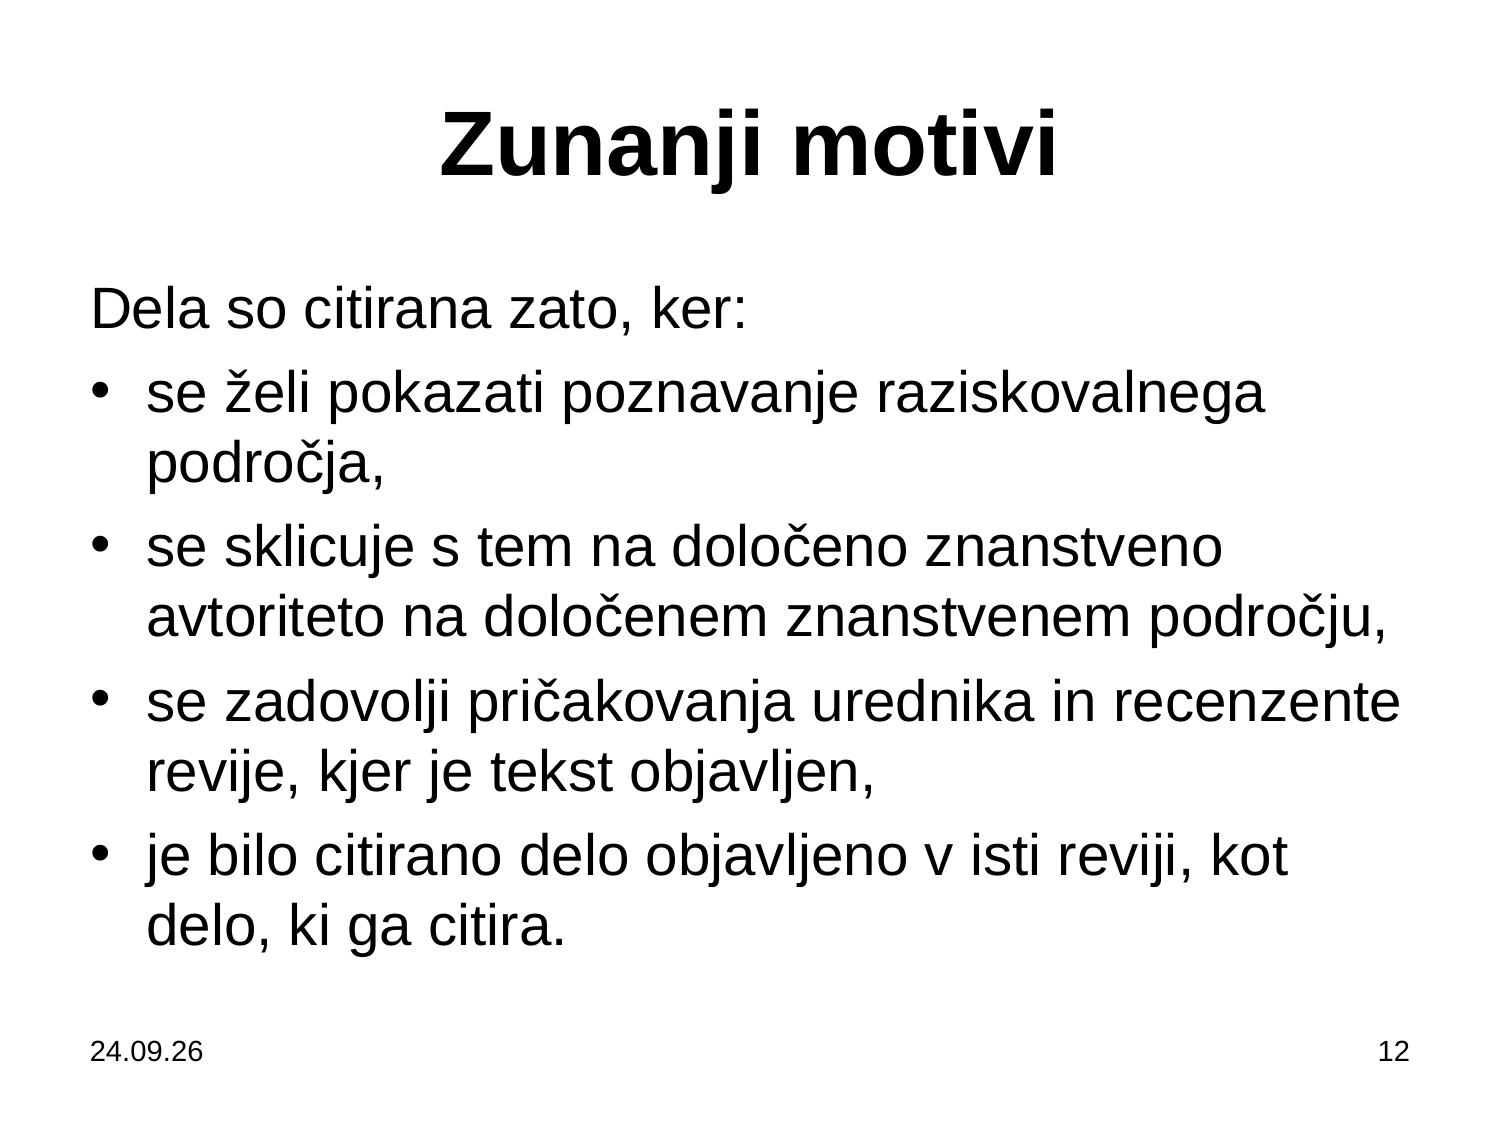

# Zunanji motivi
Dela so citirana zato, ker:
se želi pokazati poznavanje raziskovalnega področja,
se sklicuje s tem na določeno znanstveno avtoriteto na določenem znanstvenem področju,
se zadovolji pričakovanja urednika in recenzente revije, kjer je tekst objavljen,
je bilo citirano delo objavljeno v isti reviji, kot delo, ki ga citira.